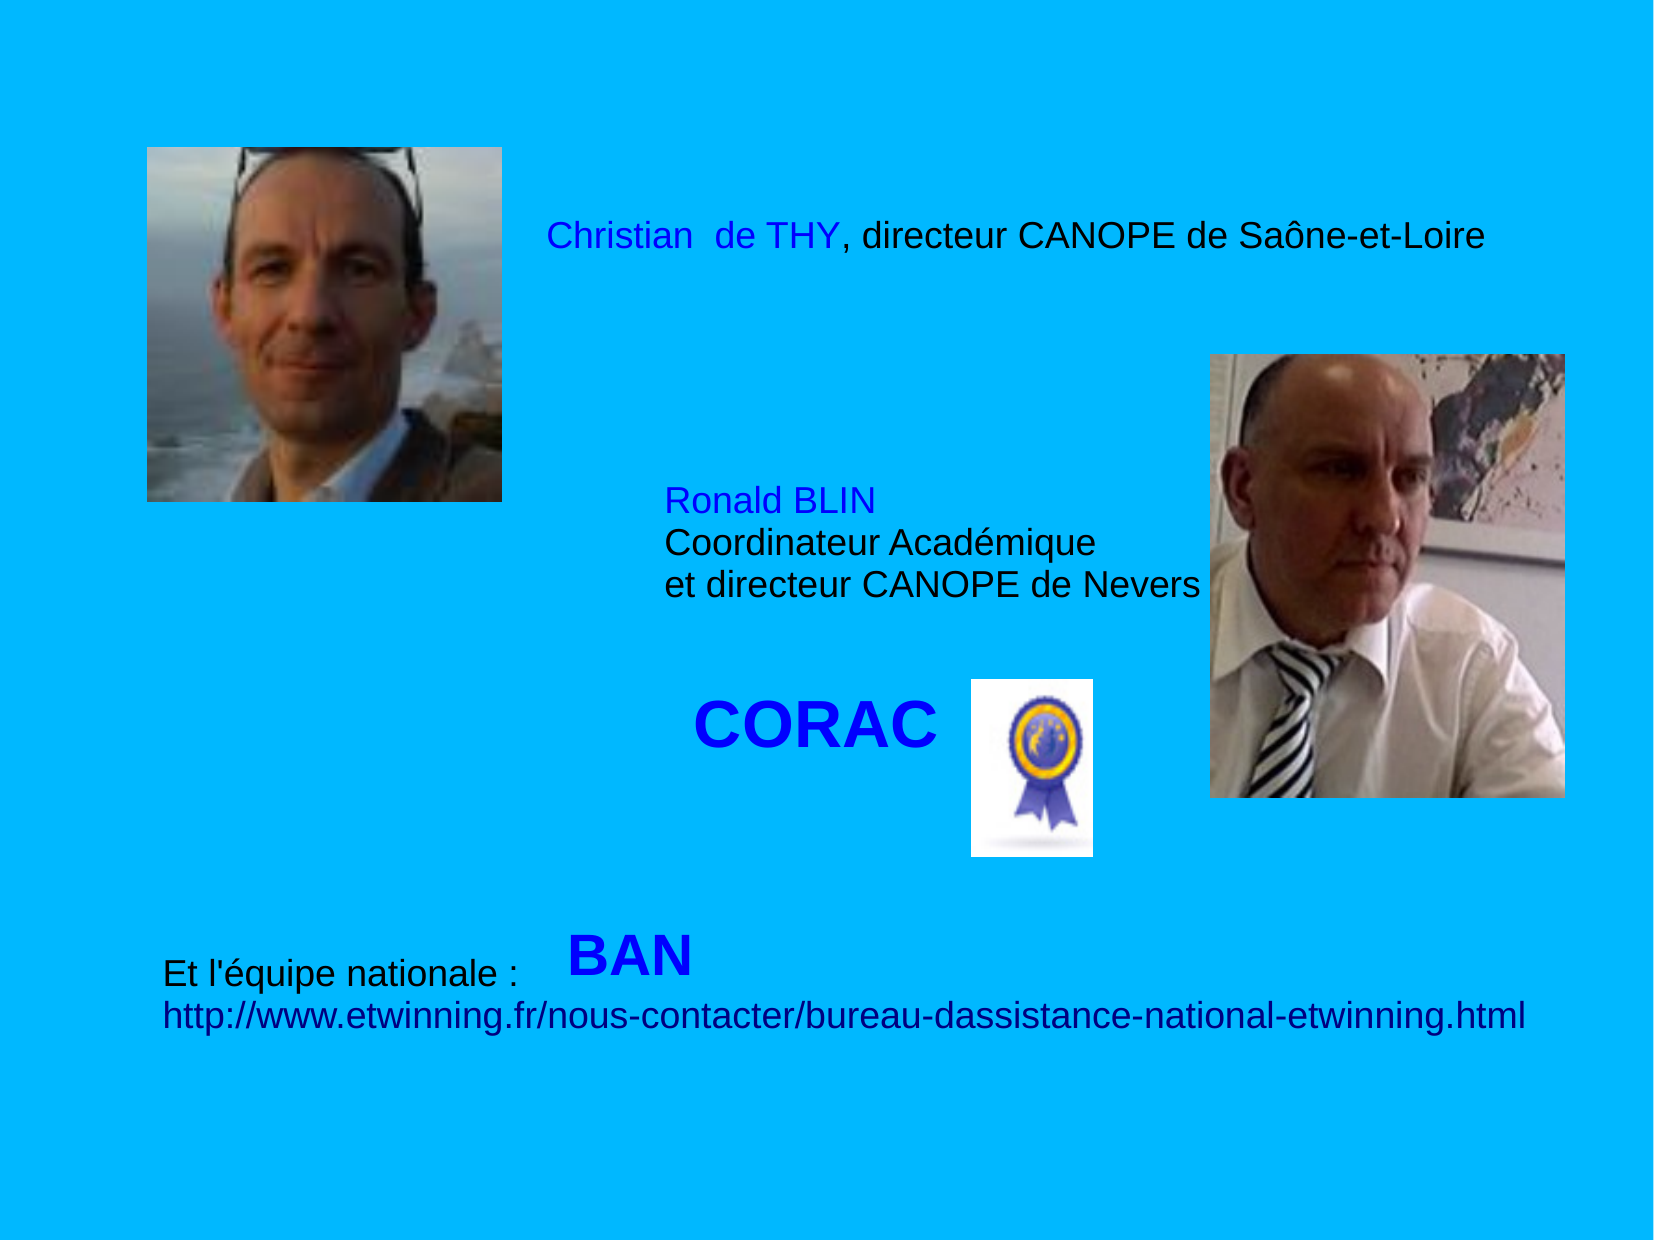

Christian de THY, directeur CANOPE de Saône-et-Loire
Ronald BLIN
Coordinateur Académique
et directeur CANOPE de Nevers
CORAC
BAN
Et l'équipe nationale :
http://www.etwinning.fr/nous-contacter/bureau-dassistance-national-etwinning.html